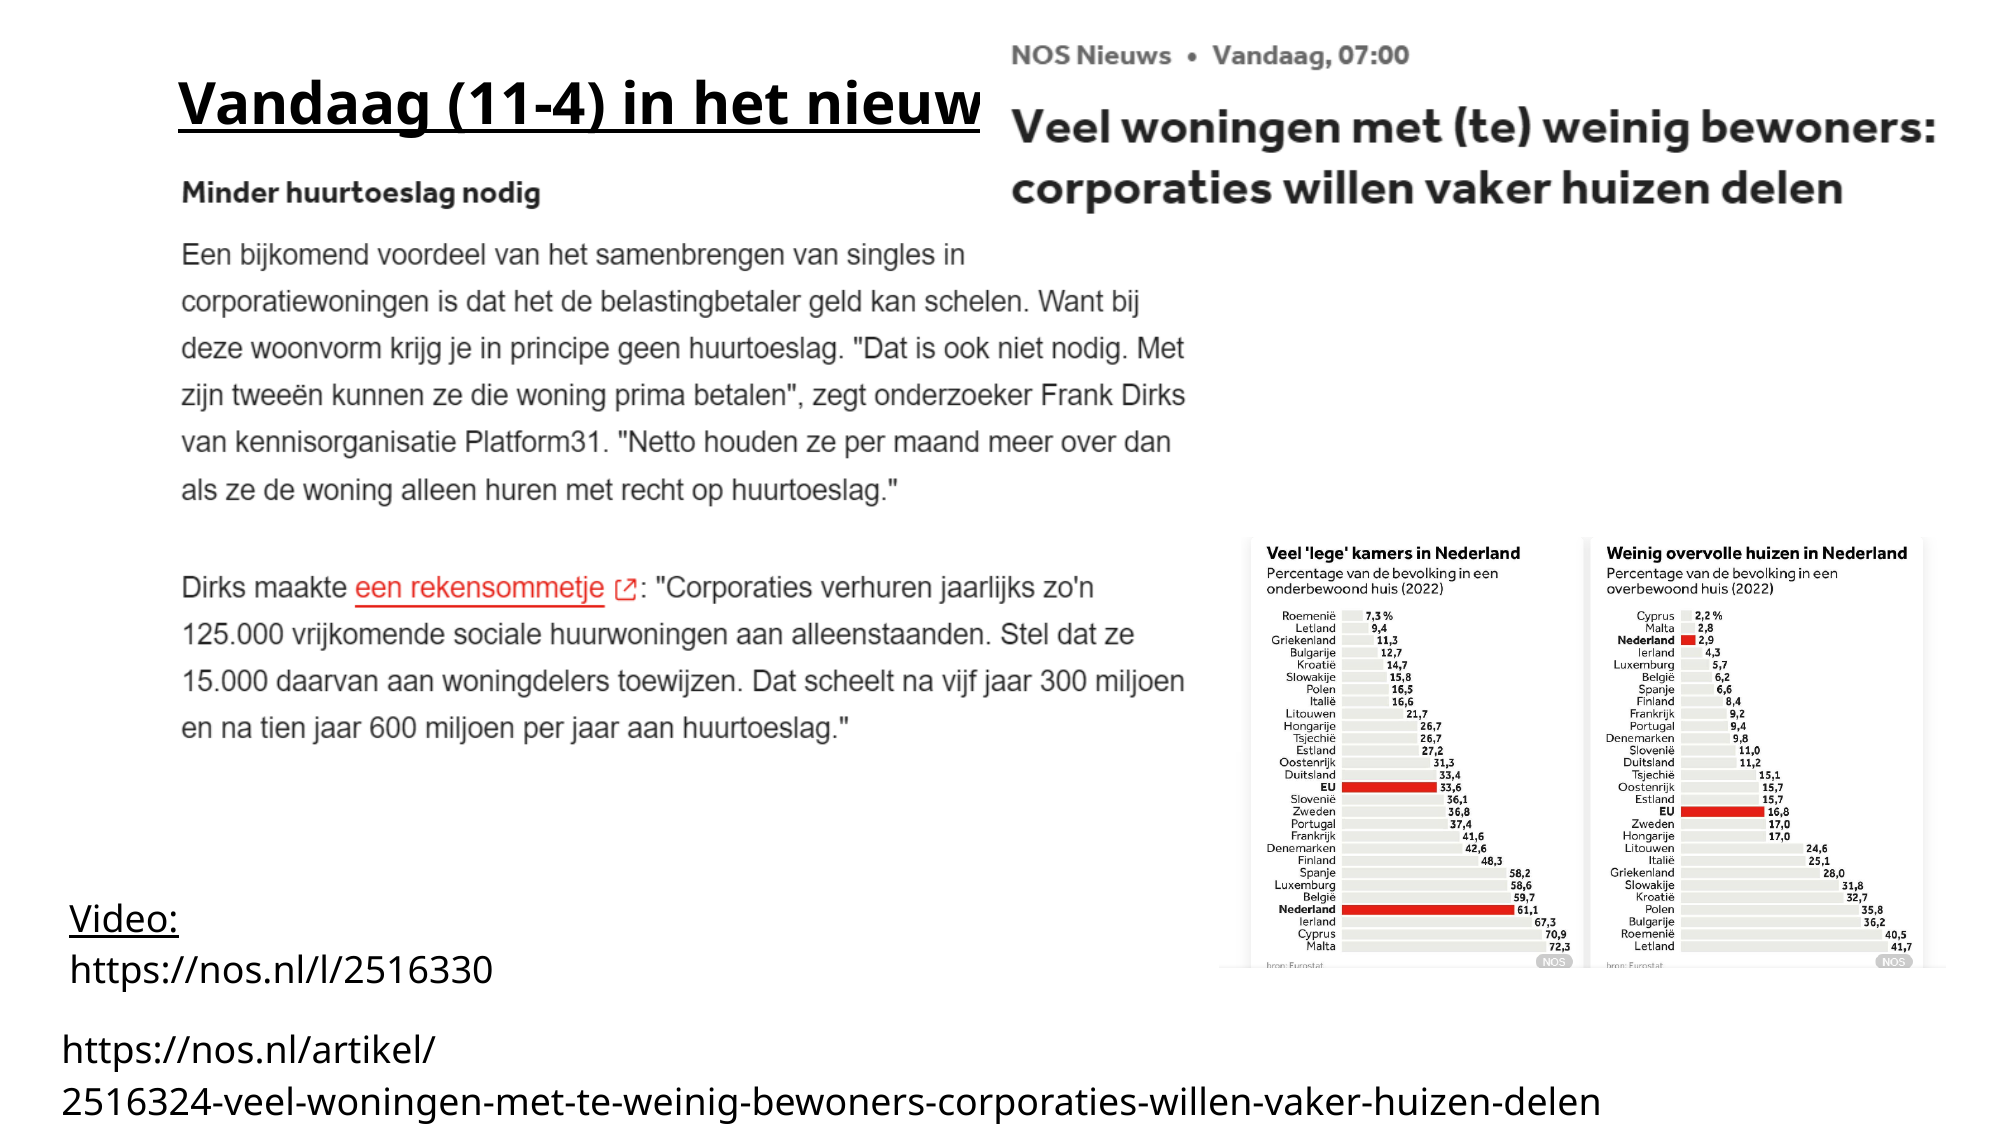

Vandaag (11-4) in het nieuws!!
Video:
https://nos.nl/l/2516330
https://nos.nl/artikel/2516324-veel-woningen-met-te-weinig-bewoners-corporaties-willen-vaker-huizen-delen